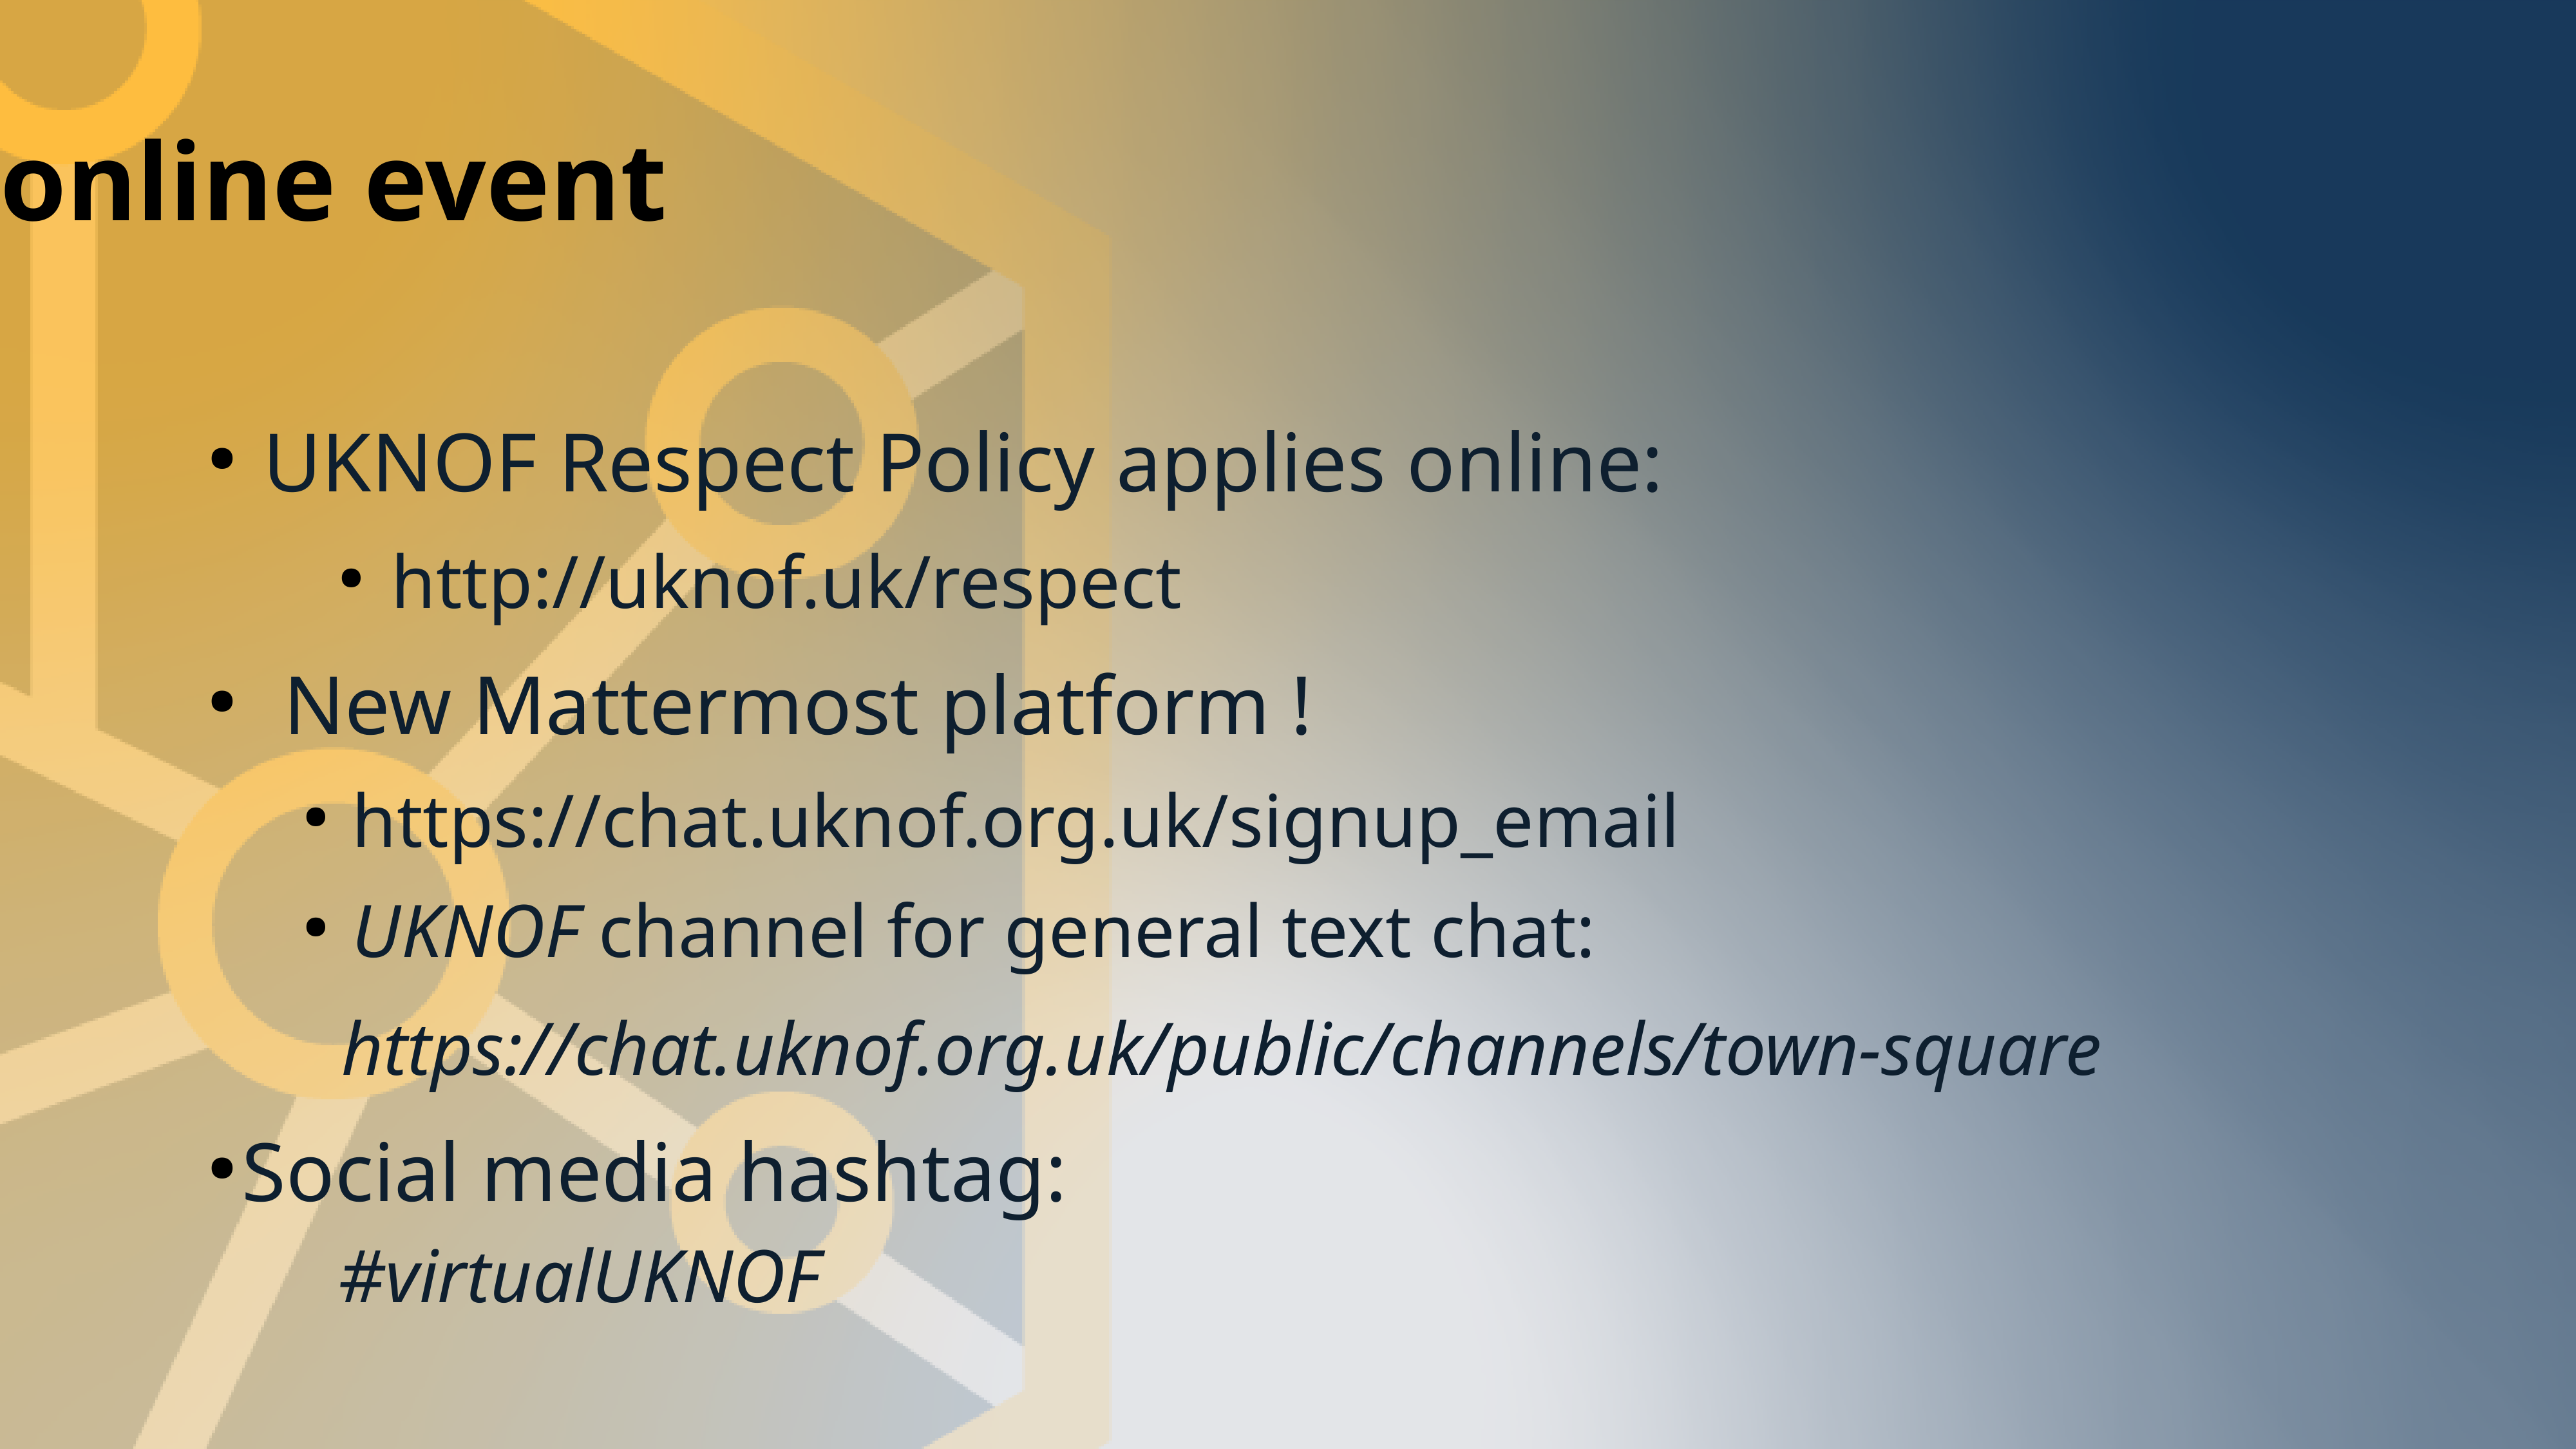

# online event
 UKNOF Respect Policy applies online:
 http://uknof.uk/respect
 New Mattermost platform !
 https://chat.uknof.org.uk/signup_email
 UKNOF channel for general text chat:
 			https://chat.uknof.org.uk/public/channels/town-square
Social media hashtag:
		#virtualUKNOF